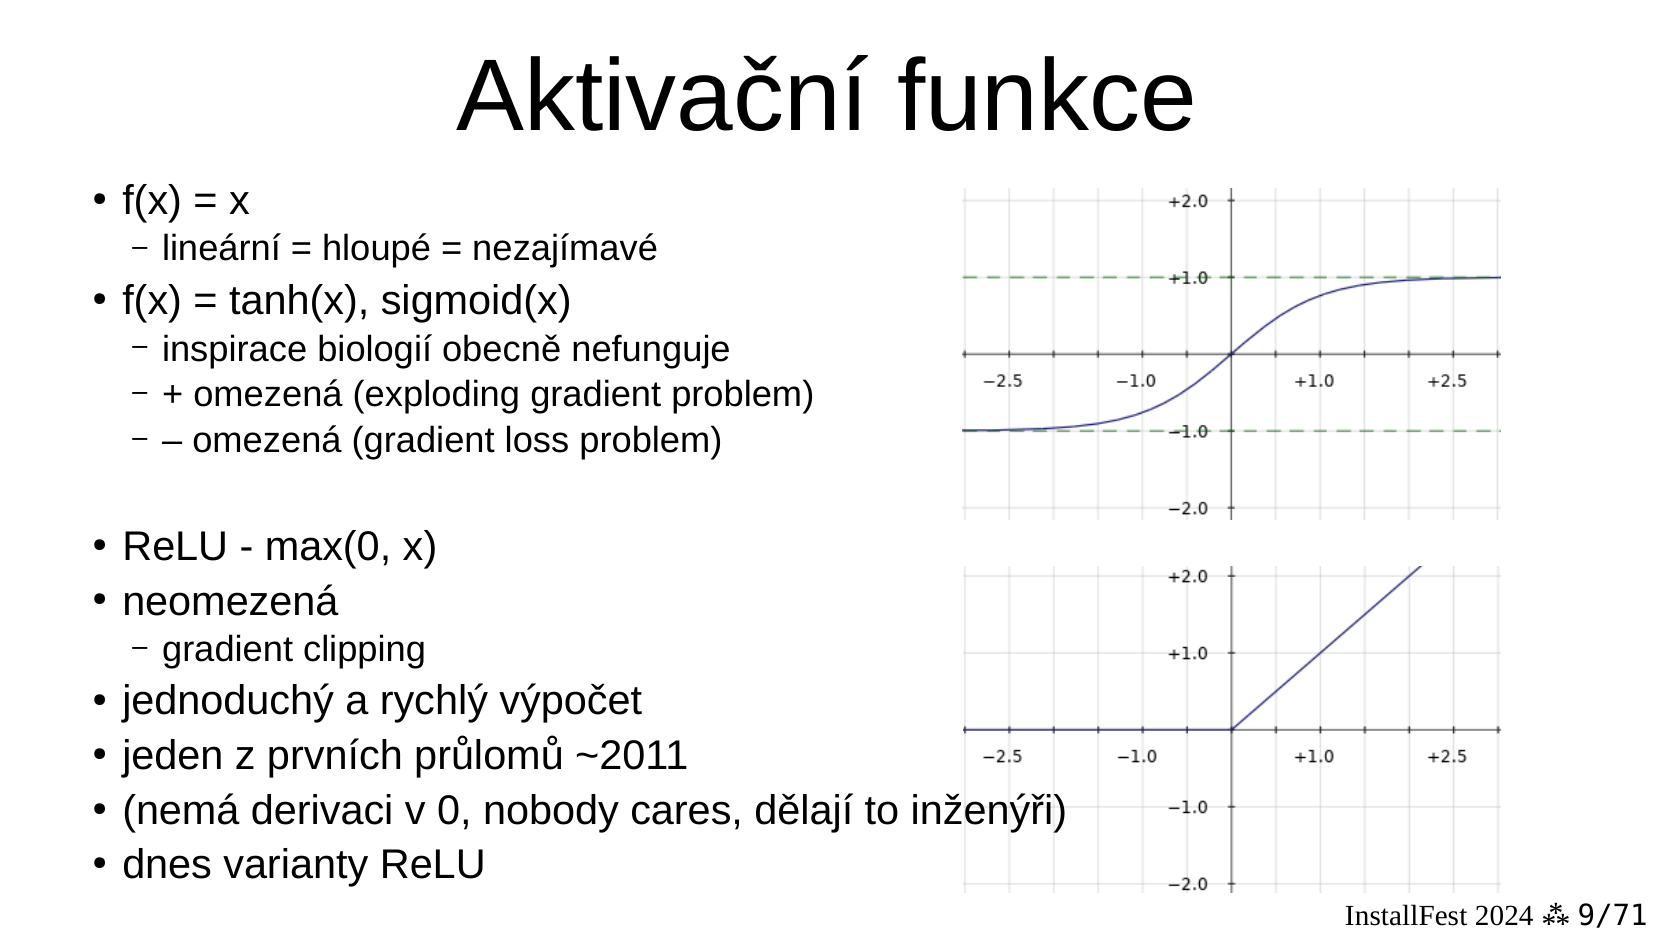

# Aktivační funkce
f(x) = x
lineární = hloupé = nezajímavé
f(x) = tanh(x), sigmoid(x)
inspirace biologií obecně nefunguje
+ omezená (exploding gradient problem)
– omezená (gradient loss problem)
ReLU - max(0, x)
neomezená
gradient clipping
jednoduchý a rychlý výpočet
jeden z prvních průlomů ~2011
(nemá derivaci v 0, nobody cares, dělají to inženýři)
dnes varianty ReLU
9